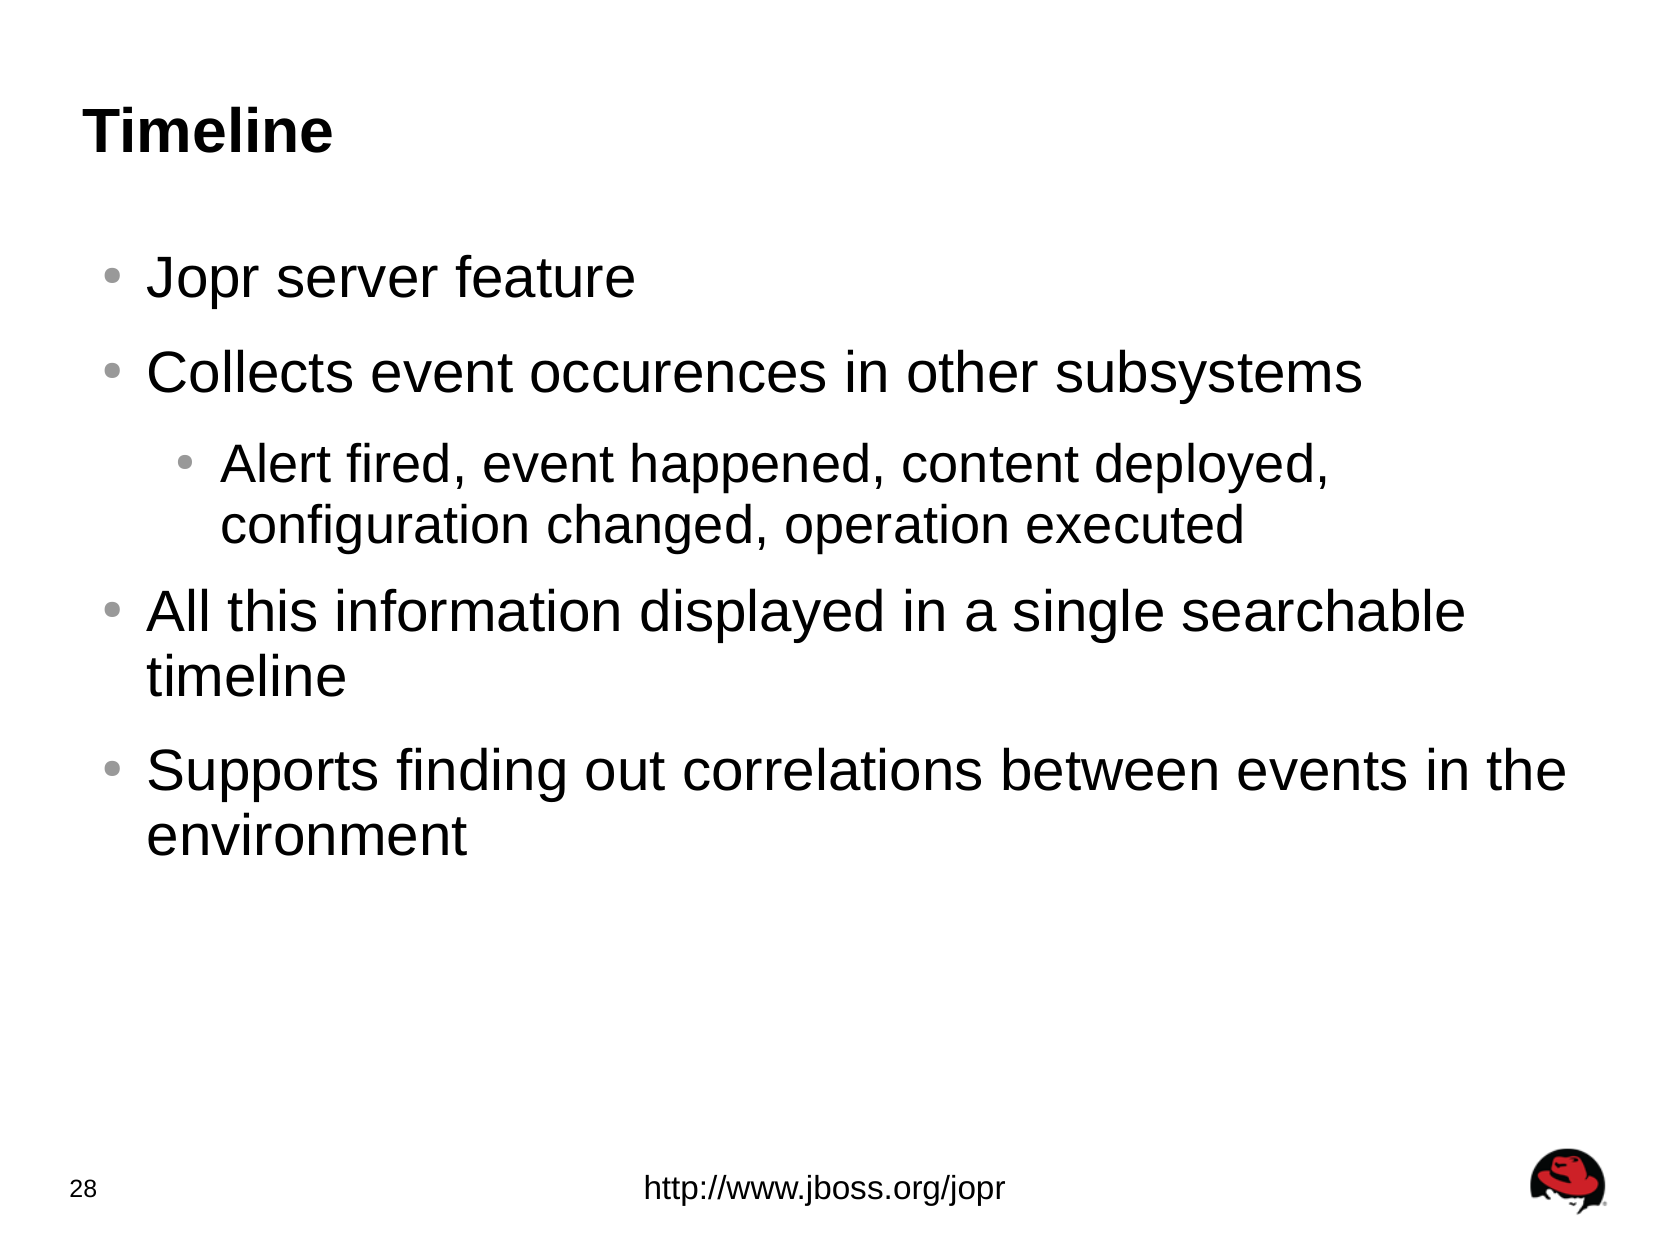

# Timeline
Jopr server feature
Collects event occurences in other subsystems
Alert fired, event happened, content deployed, configuration changed, operation executed
All this information displayed in a single searchable timeline
Supports finding out correlations between events in the environment